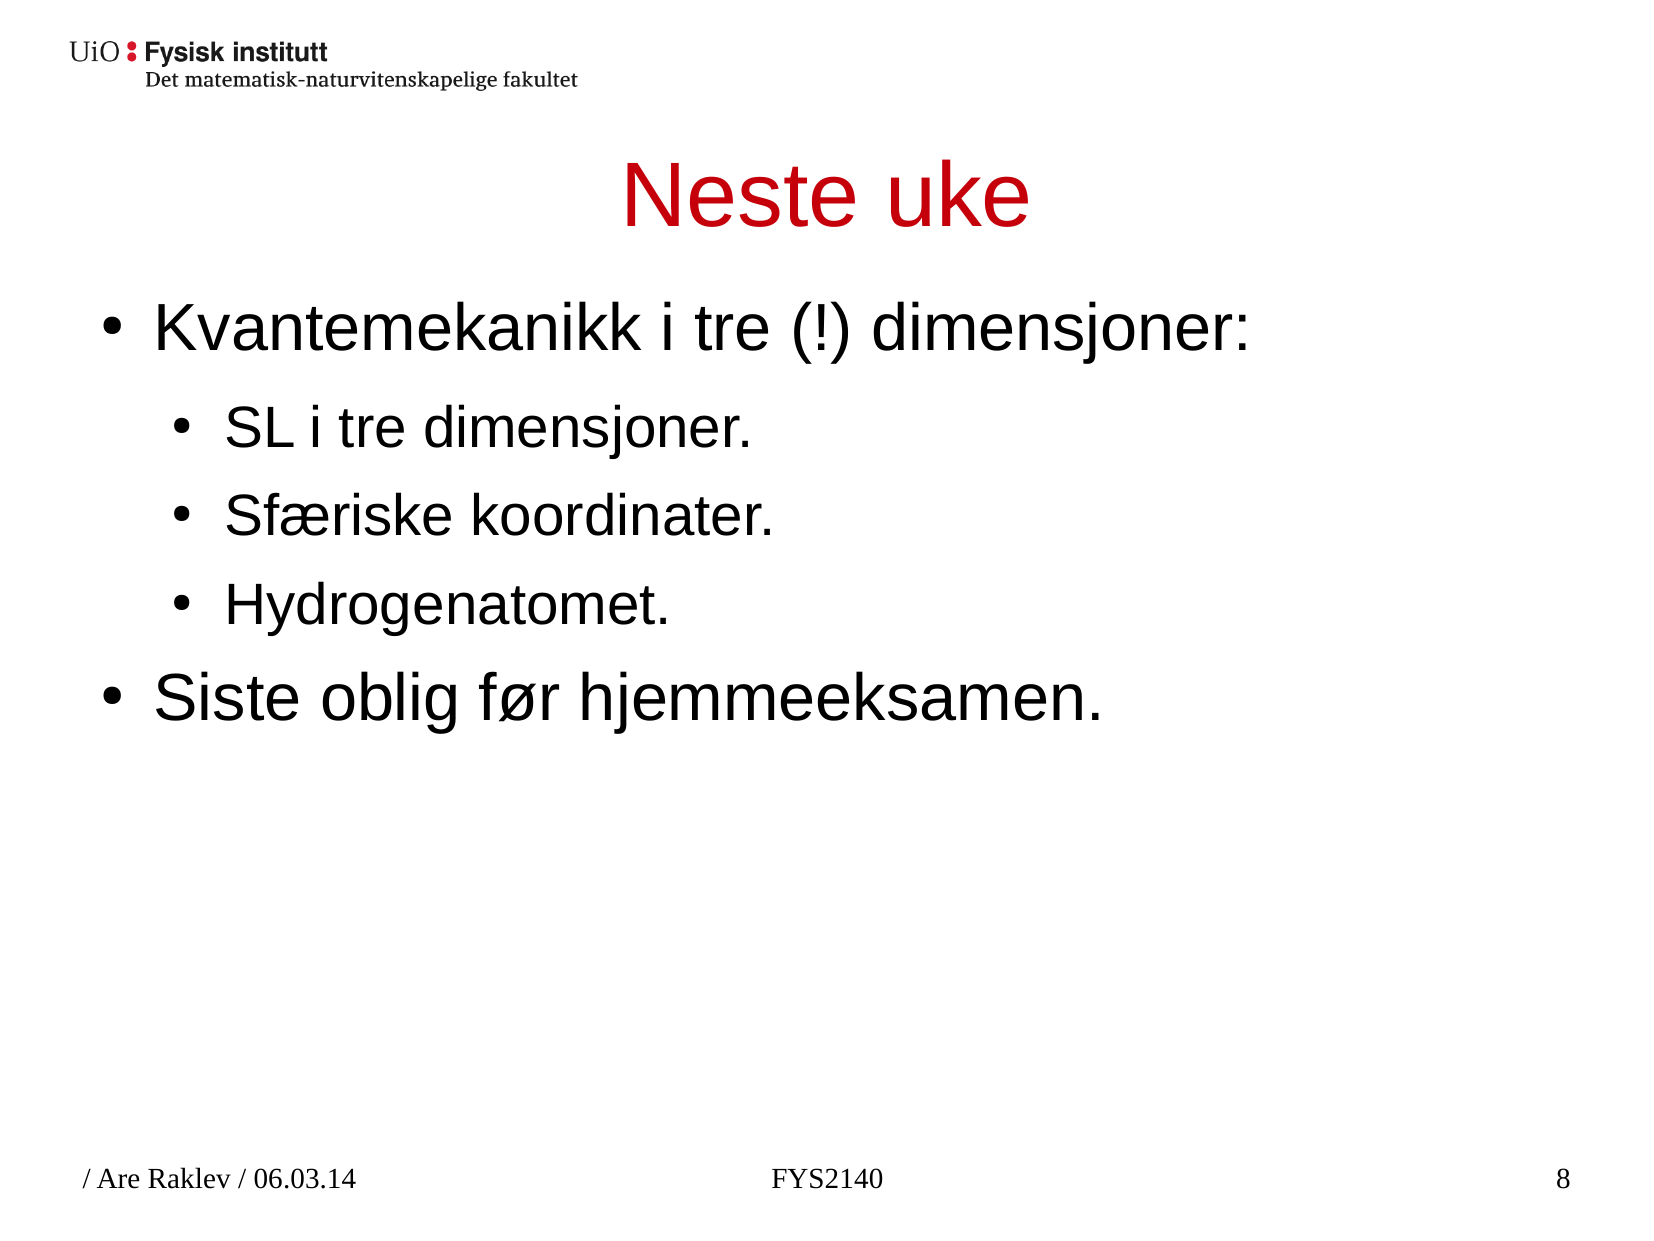

# Neste uke
Kvantemekanikk i tre (!) dimensjoner:
SL i tre dimensjoner.
Sfæriske koordinater.
Hydrogenatomet.
Siste oblig før hjemmeeksamen.
/ Are Raklev / 06.03.14
FYS2140
8